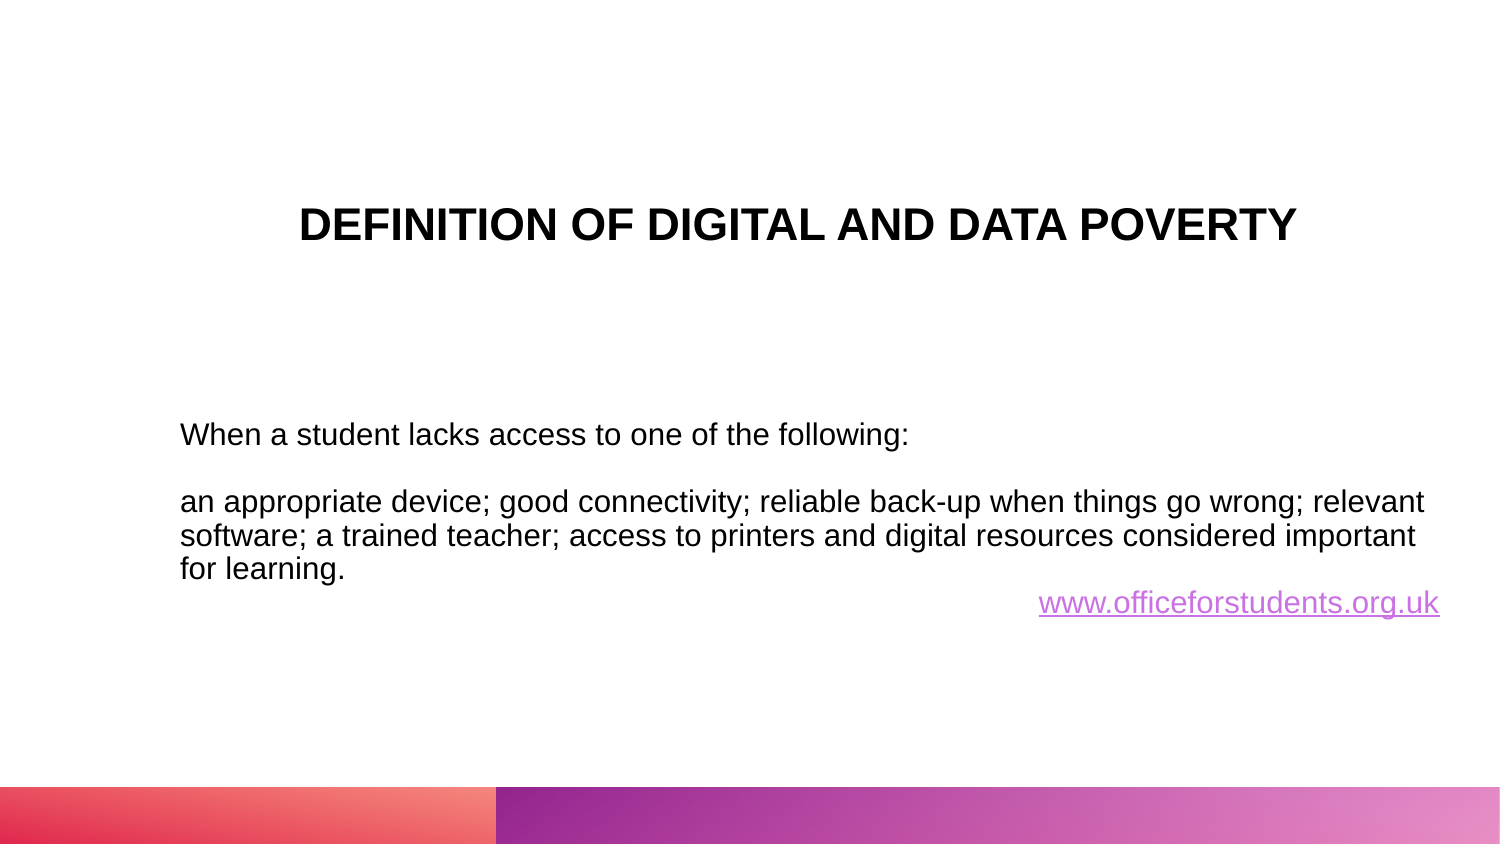

DEFINITION OF DIGITAL AND DATA POVERTY
# When a student lacks access to one of the following:
an appropriate device; good connectivity; reliable back-up when things go wrong; relevant software; a trained teacher; access to printers and digital resources considered important for learning.
www.officeforstudents.org.uk